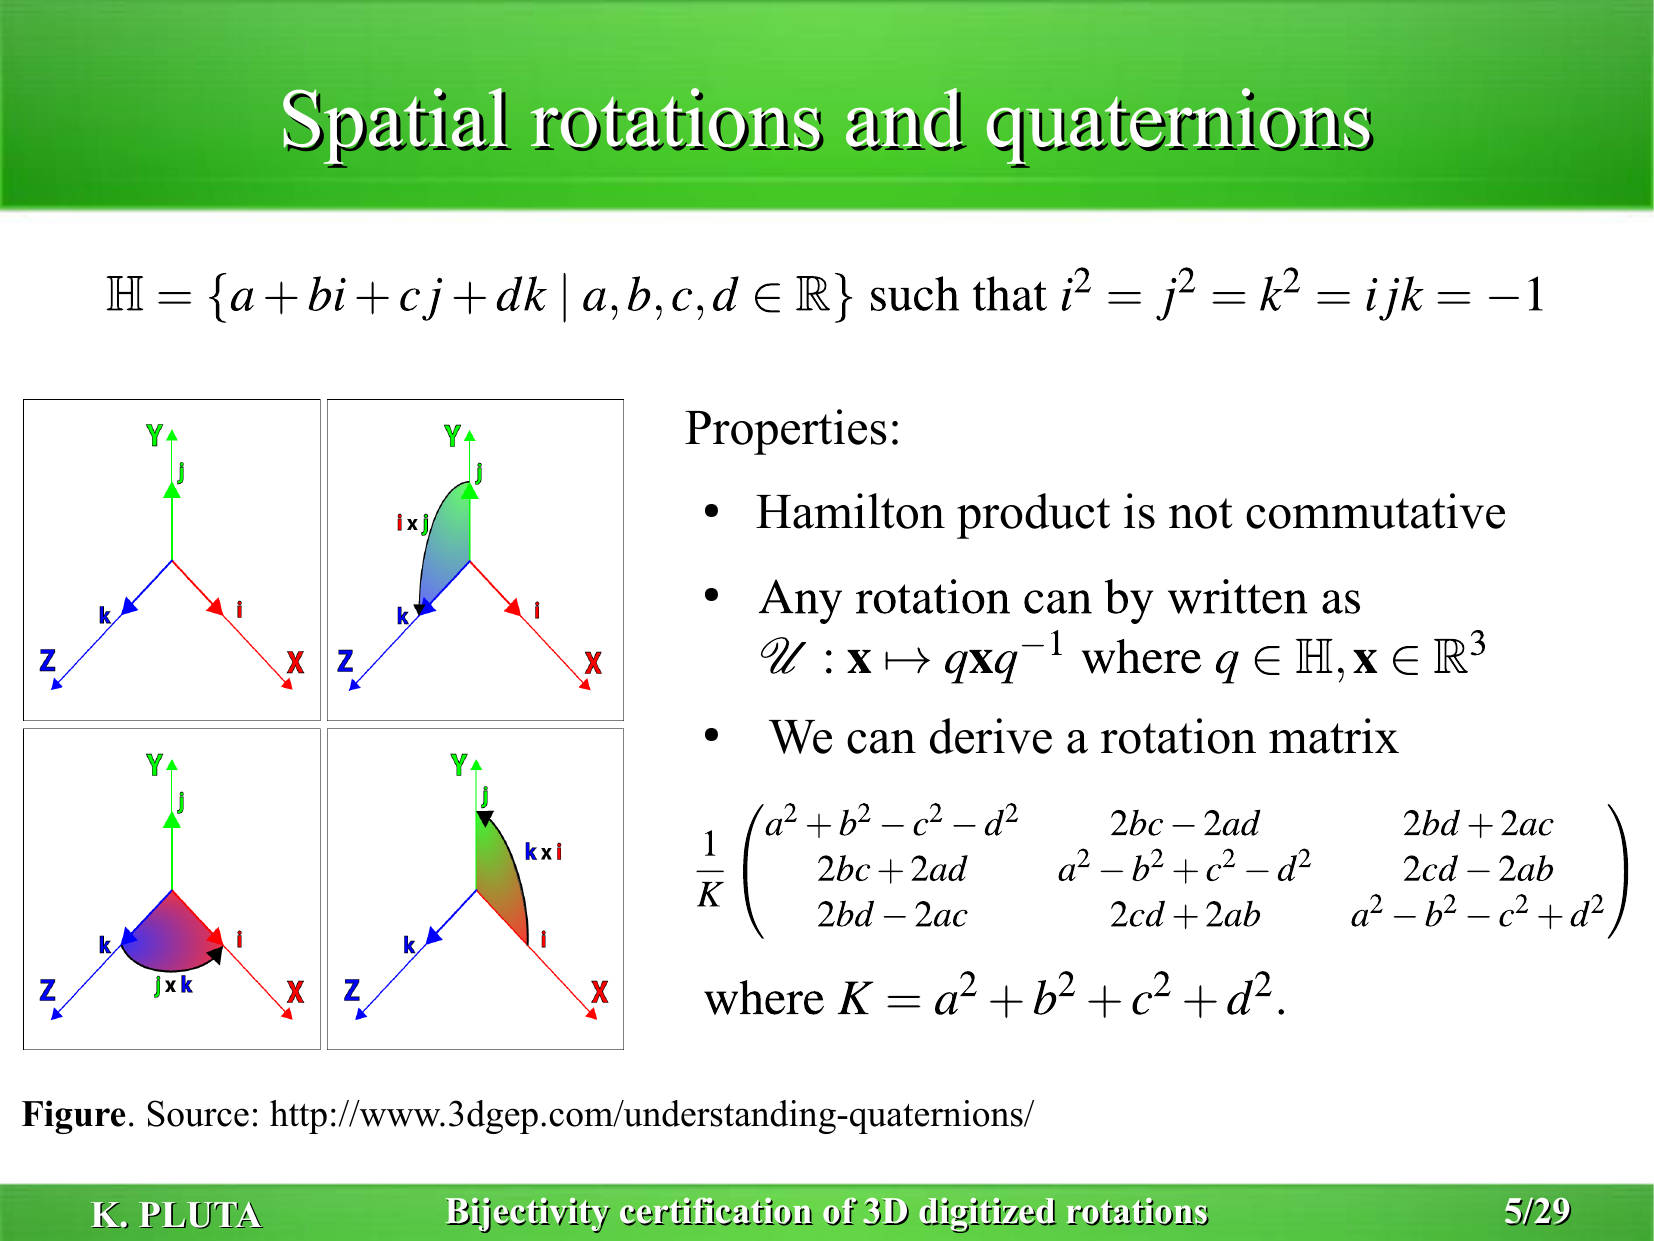

#
Spatial rotations and quaternions
Properties:
Hamilton product is not commutative
 We can derive a rotation matrix
Figure. Source: http://www.3dgep.com/understanding-quaternions/
Bijectivity certification of 3D digitized rotations
5